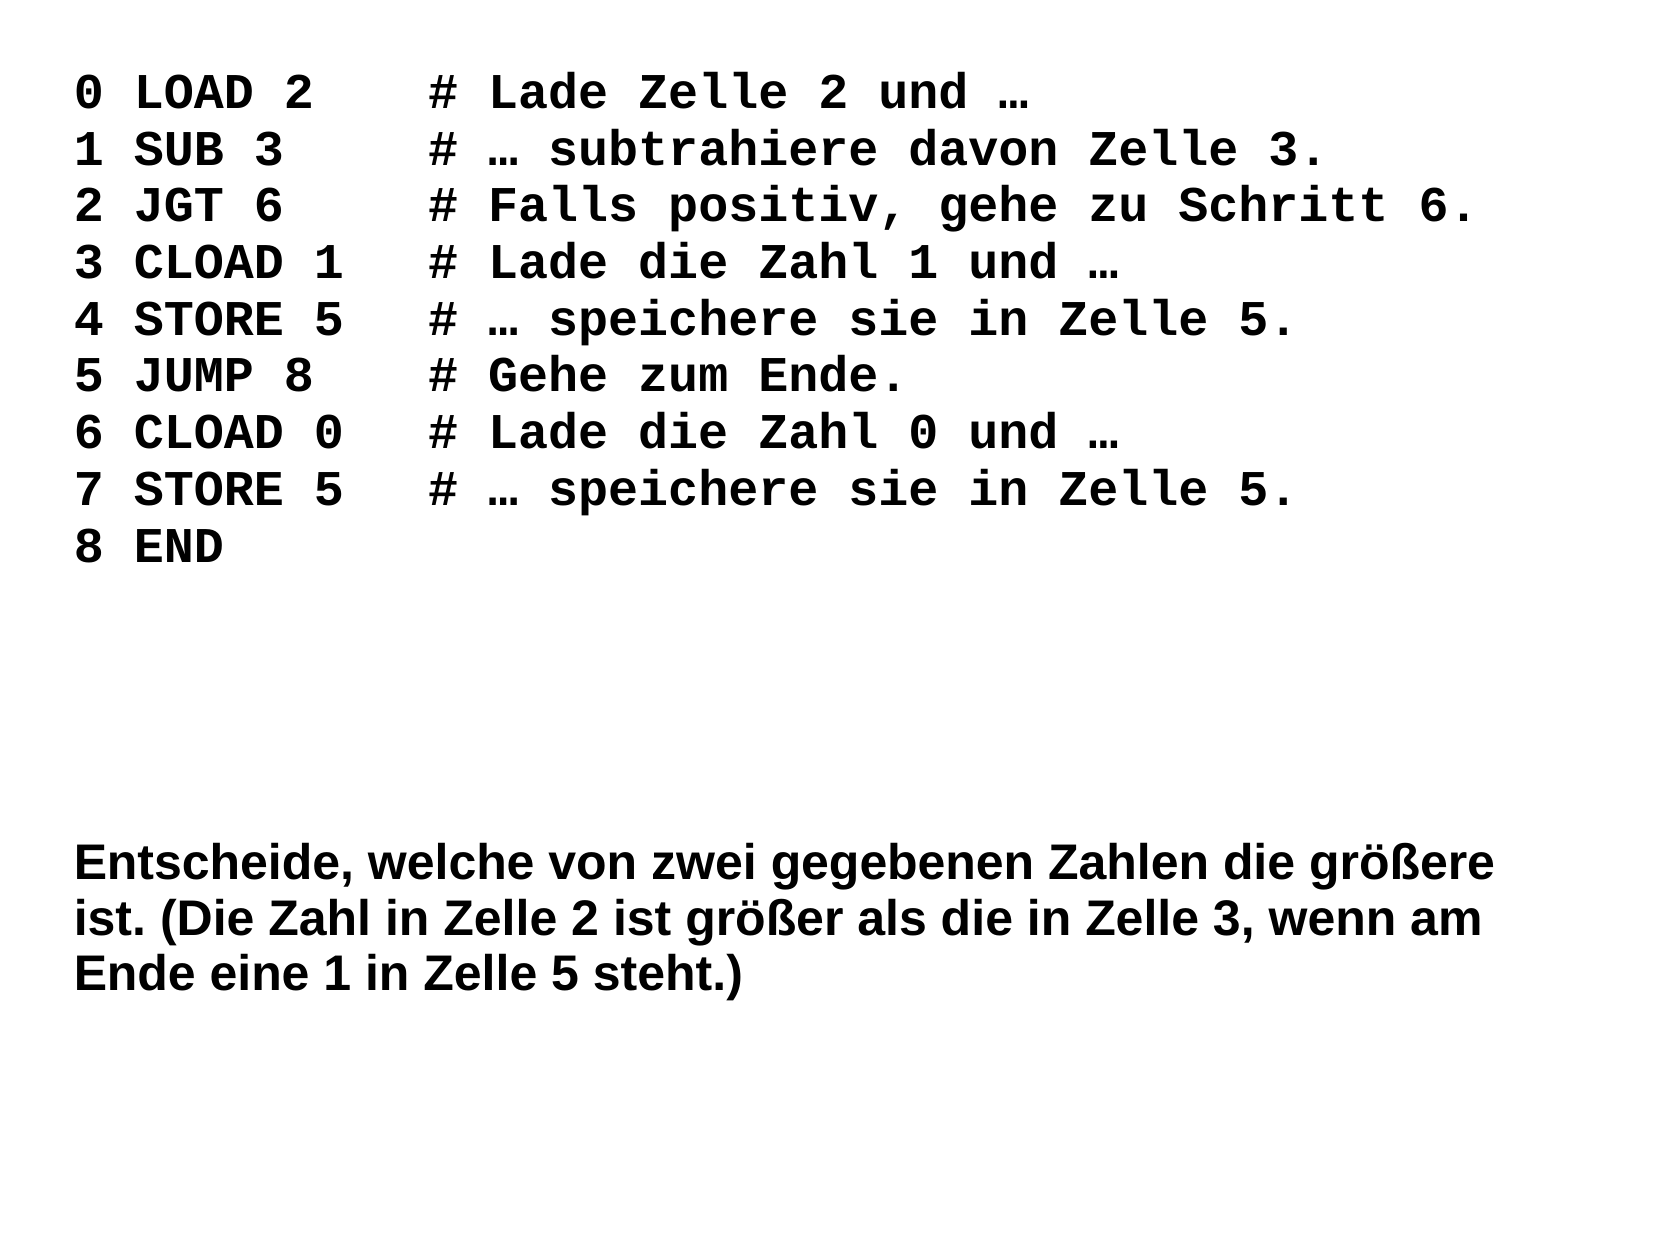

0 LOAD 2
1 SUB 3
2 JGT 6
3 CLOAD 1
4 STORE 5
5 JUMP 8
6 CLOAD 0
7 STORE 5
8 END
# Lade Zelle 2 und …
# … subtrahiere davon Zelle 3.
# Falls positiv, gehe zu Schritt 6.
# Lade die Zahl 1 und …
# … speichere sie in Zelle 5.
# Gehe zum Ende.
# Lade die Zahl 0 und …
# … speichere sie in Zelle 5.
Entscheide, welche von zwei gegebenen Zahlen die größere ist. (Die Zahl in Zelle 2 ist größer als die in Zelle 3, wenn am Ende eine 1 in Zelle 5 steht.)